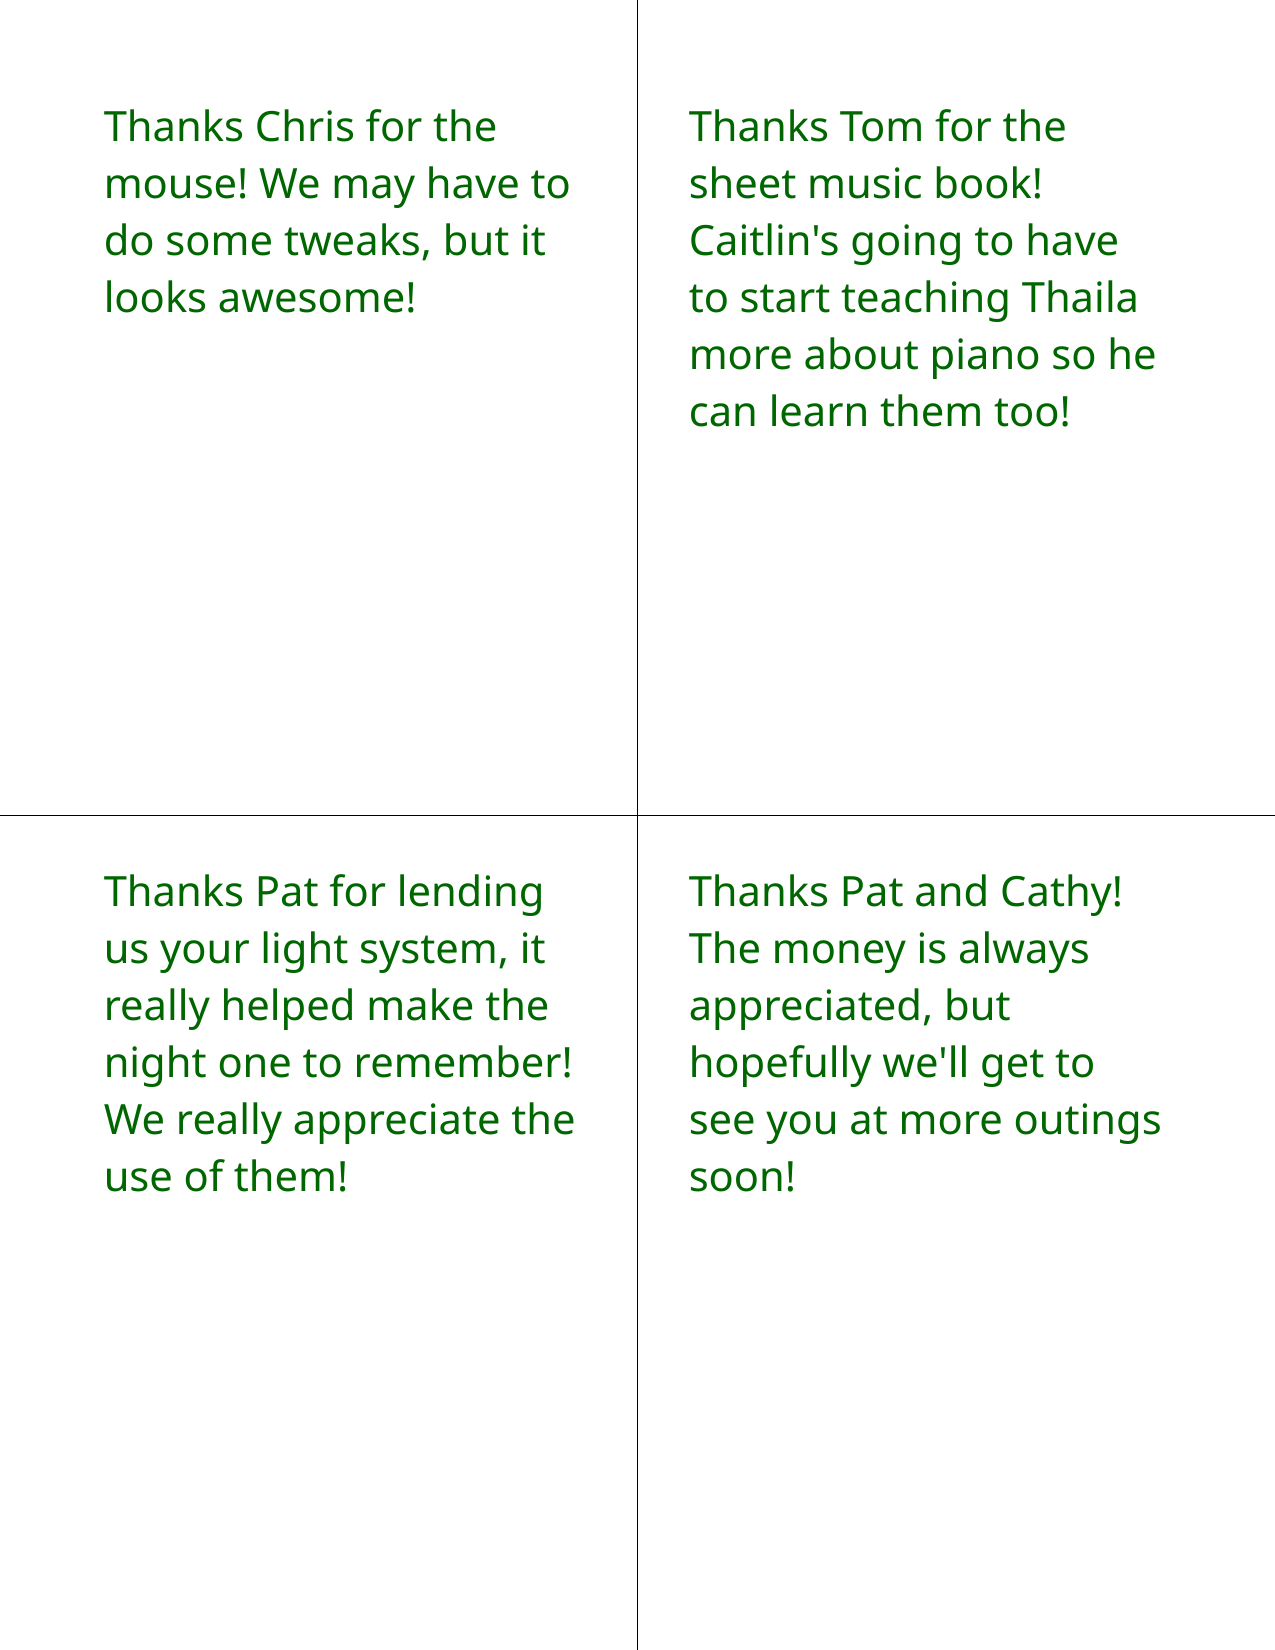

Thanks Chris for the mouse! We may have to do some tweaks, but it looks awesome!
Thanks Tom for the sheet music book! Caitlin's going to have to start teaching Thaila more about piano so he can learn them too!
Thanks Pat for lending us your light system, it really helped make the night one to remember! We really appreciate the use of them!
Thanks Pat and Cathy!
The money is always appreciated, but hopefully we'll get to see you at more outings soon!